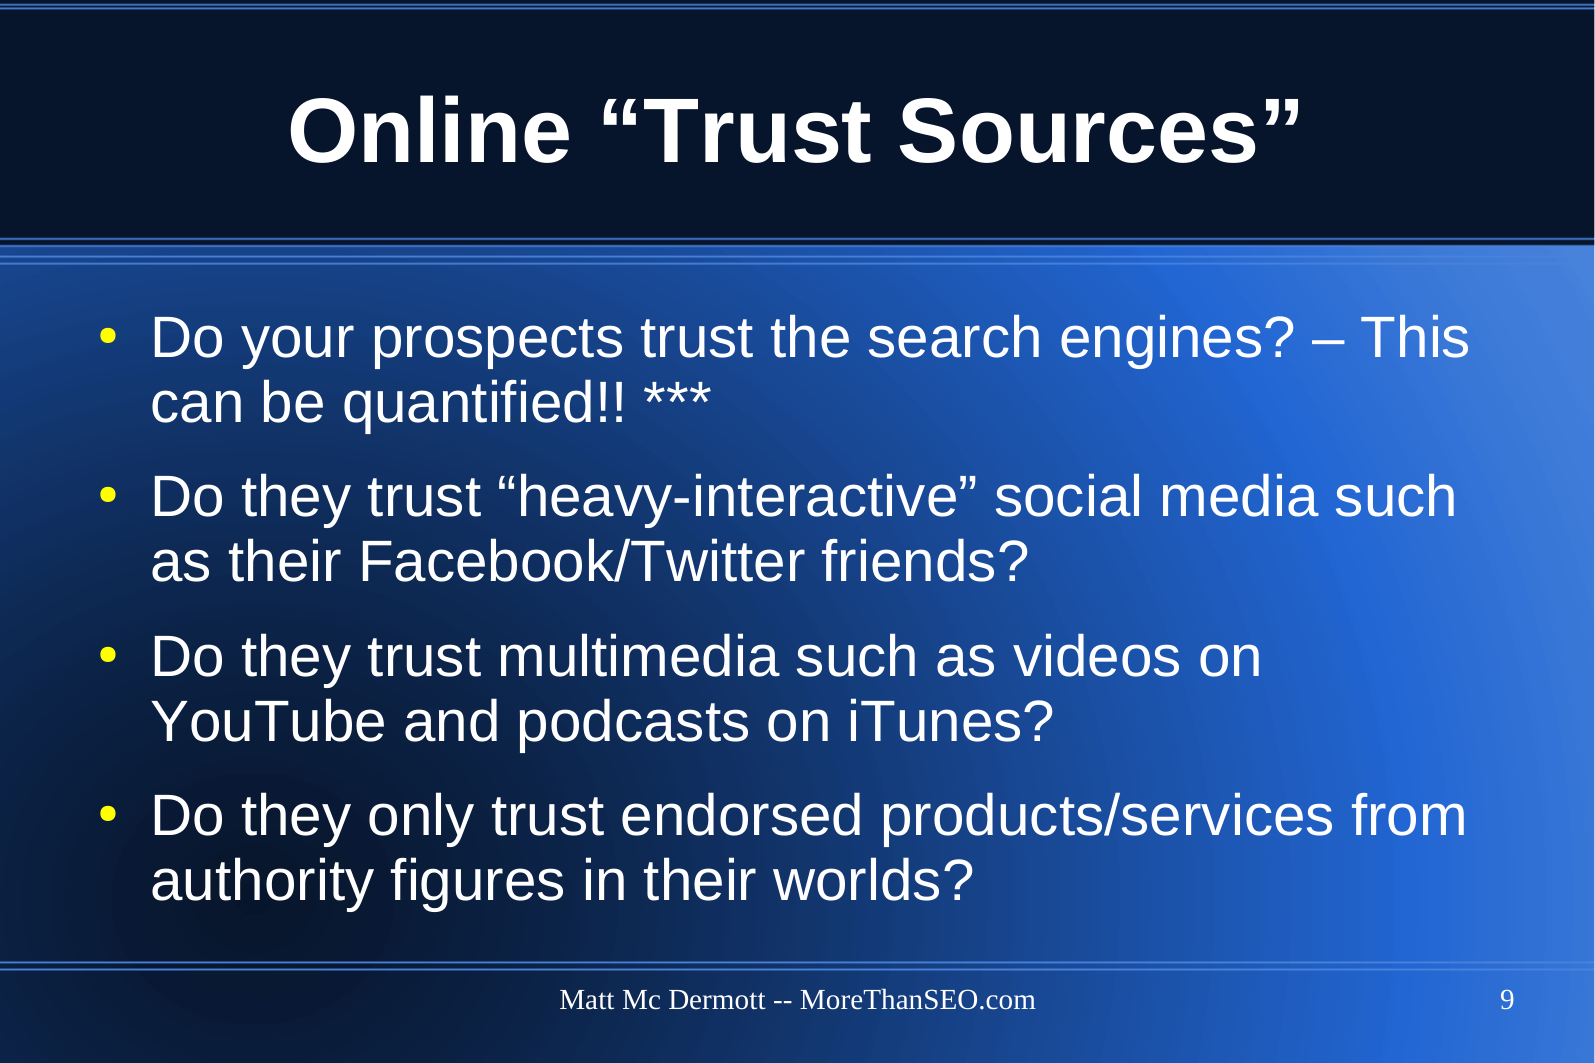

# Online “Trust Sources”
Do your prospects trust the search engines? – This can be quantified!! ***
Do they trust “heavy-interactive” social media such as their Facebook/Twitter friends?
Do they trust multimedia such as videos on YouTube and podcasts on iTunes?
Do they only trust endorsed products/services from authority figures in their worlds?
Matt Mc Dermott -- MoreThanSEO.com
9